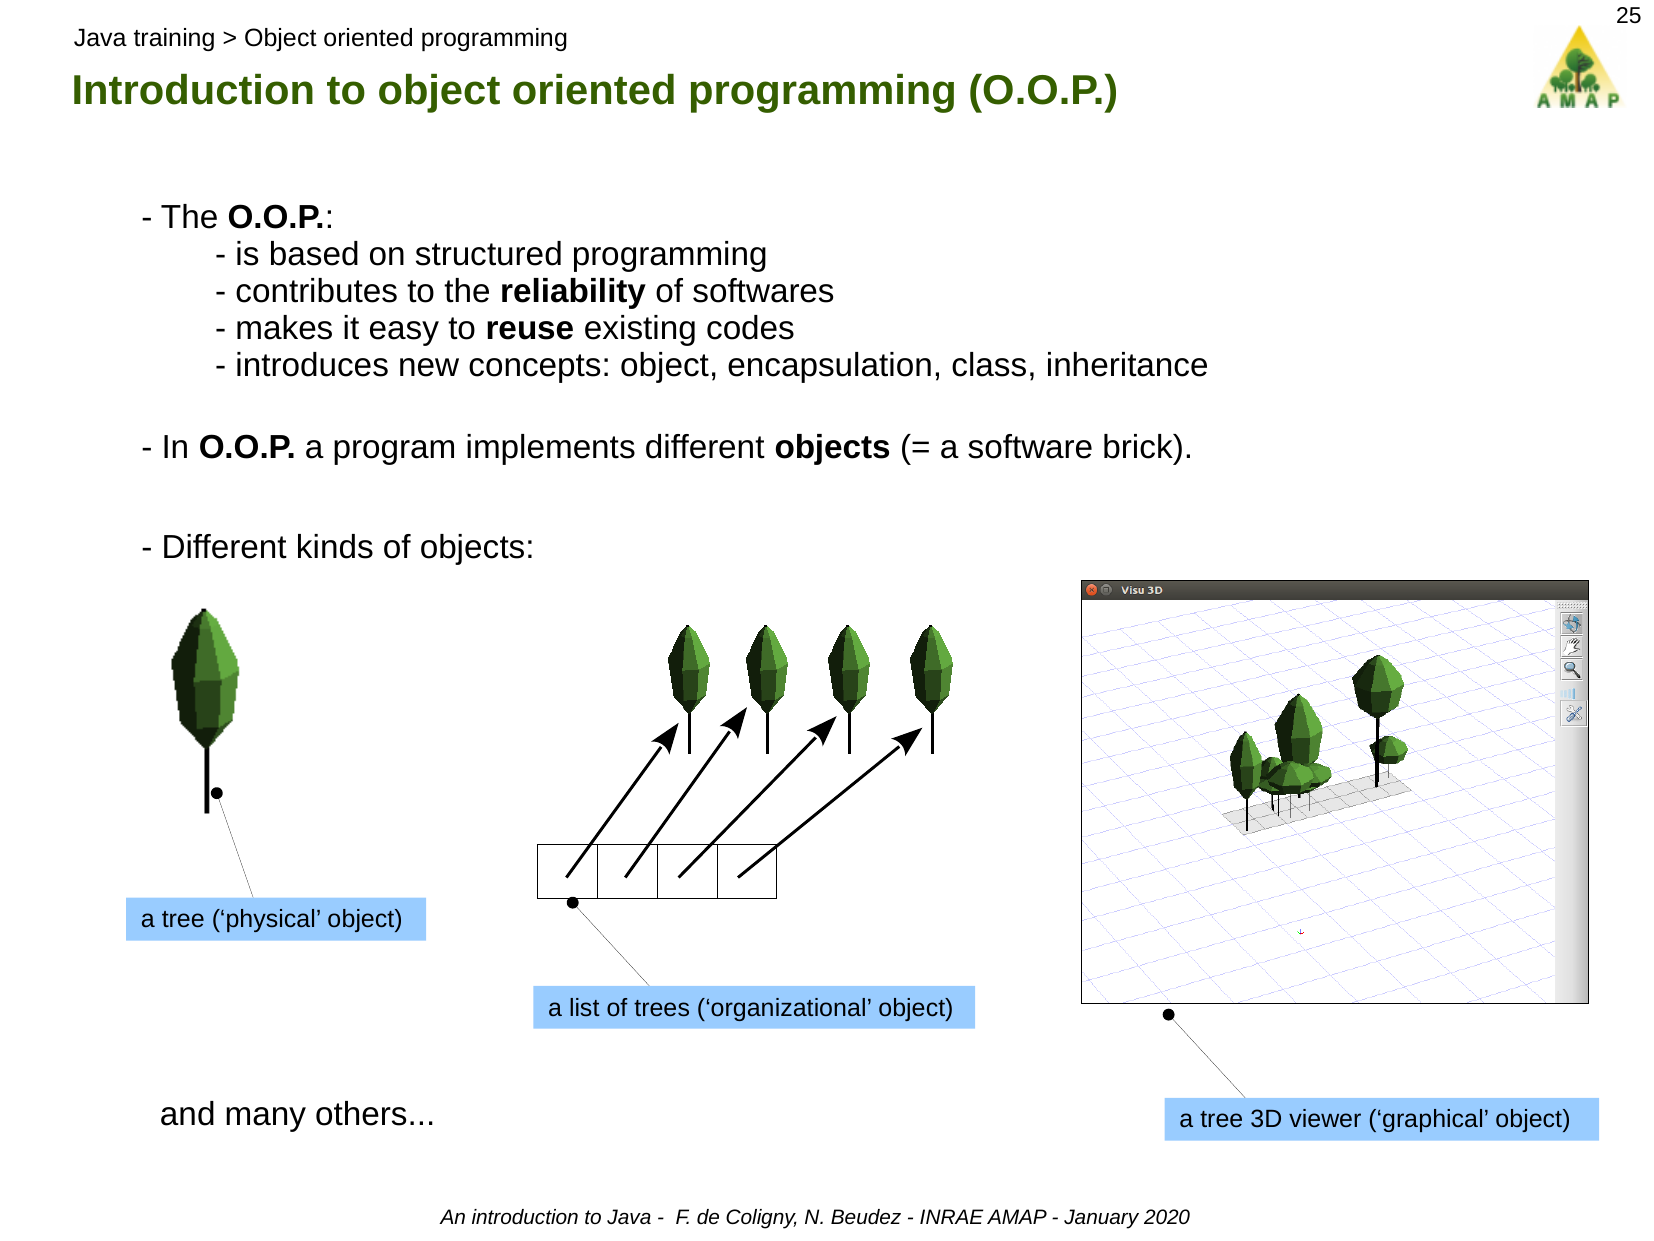

25
Java training > Object oriented programming
Introduction to object oriented programming (O.O.P.)
- The O.O.P.:
	- is based on structured programming
	- contributes to the reliability of softwares
	- makes it easy to reuse existing codes
	- introduces new concepts: object, encapsulation, class, inheritance
- In O.O.P. a program implements different objects (= a software brick).
- Different kinds of objects:
| | | | |
| --- | --- | --- | --- |
a tree (‘physical’ object)
a list of trees (‘organizational’ object)
 and many others...
a tree 3D viewer (‘graphical’ object)